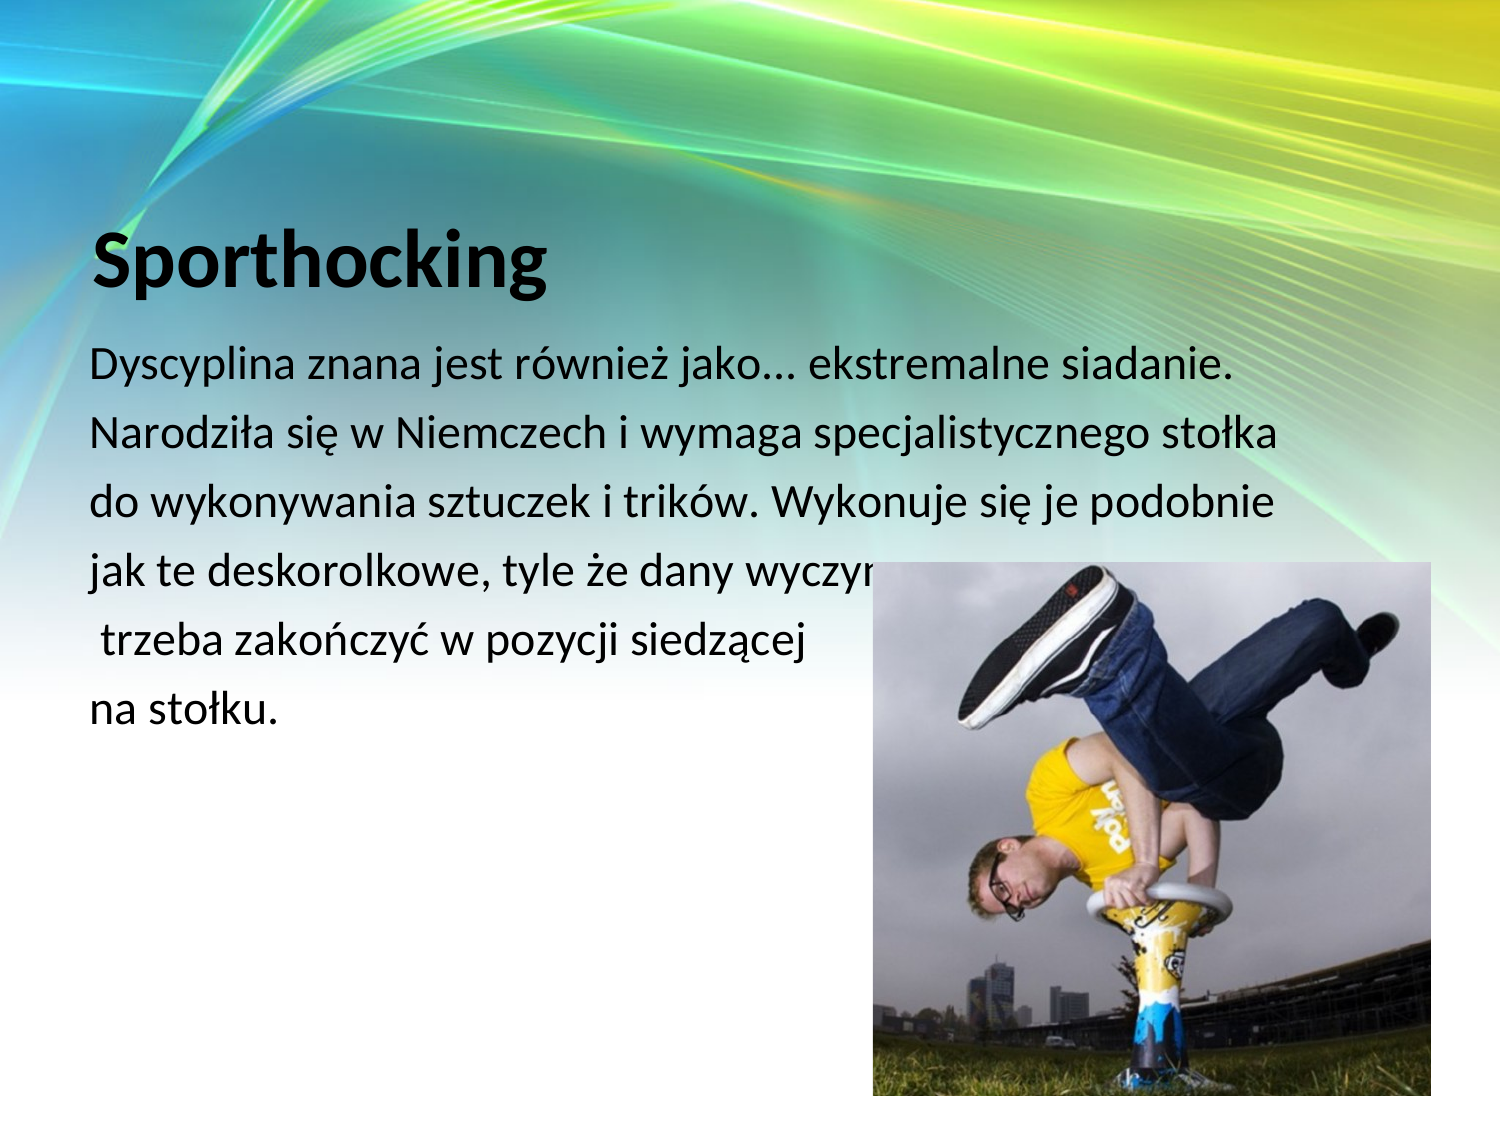

Sporthocking
Dyscyplina znana jest również jako... ekstremalne siadanie. Narodziła się w Niemczech i wymaga specjalistycznego stołka do wykonywania sztuczek i trików. Wykonuje się je podobnie jak te deskorolkowe, tyle że dany wyczyn
 trzeba zakończyć w pozycji siedzącej
na stołku.